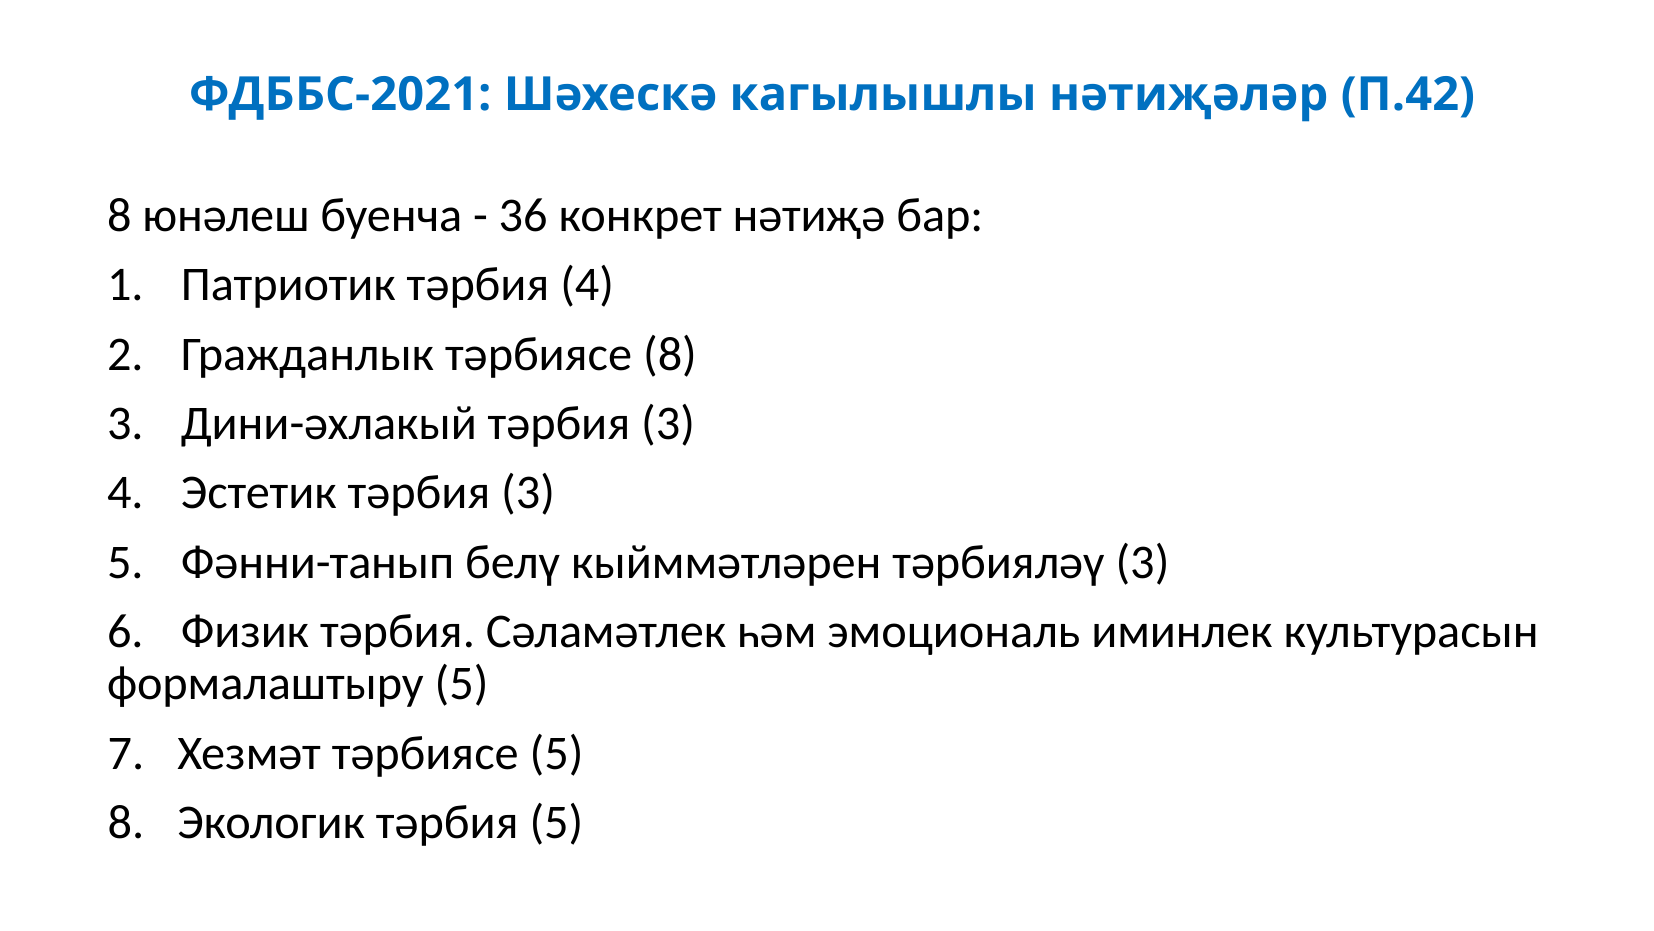

ФДББС-2021: Шәхескә кагылышлы нәтиҗәләр (П.42)
8 юнәлеш буенча - 36 конкрет нәтиҗә бар:
1.	Патриотик тәрбия (4)
2.	Гражданлык тәрбиясе (8)
3.	Дини-әхлакый тәрбия (3)
4.	Эстетик тәрбия (3)
5.	Фәнни-танып белү кыйммәтләрен тәрбияләү (3)
6.	Физик тәрбия. Сәламәтлек һәм эмоциональ иминлек культурасын формалаштыру (5)
Хезмәт тәрбиясе (5)
Экологик тәрбия (5)